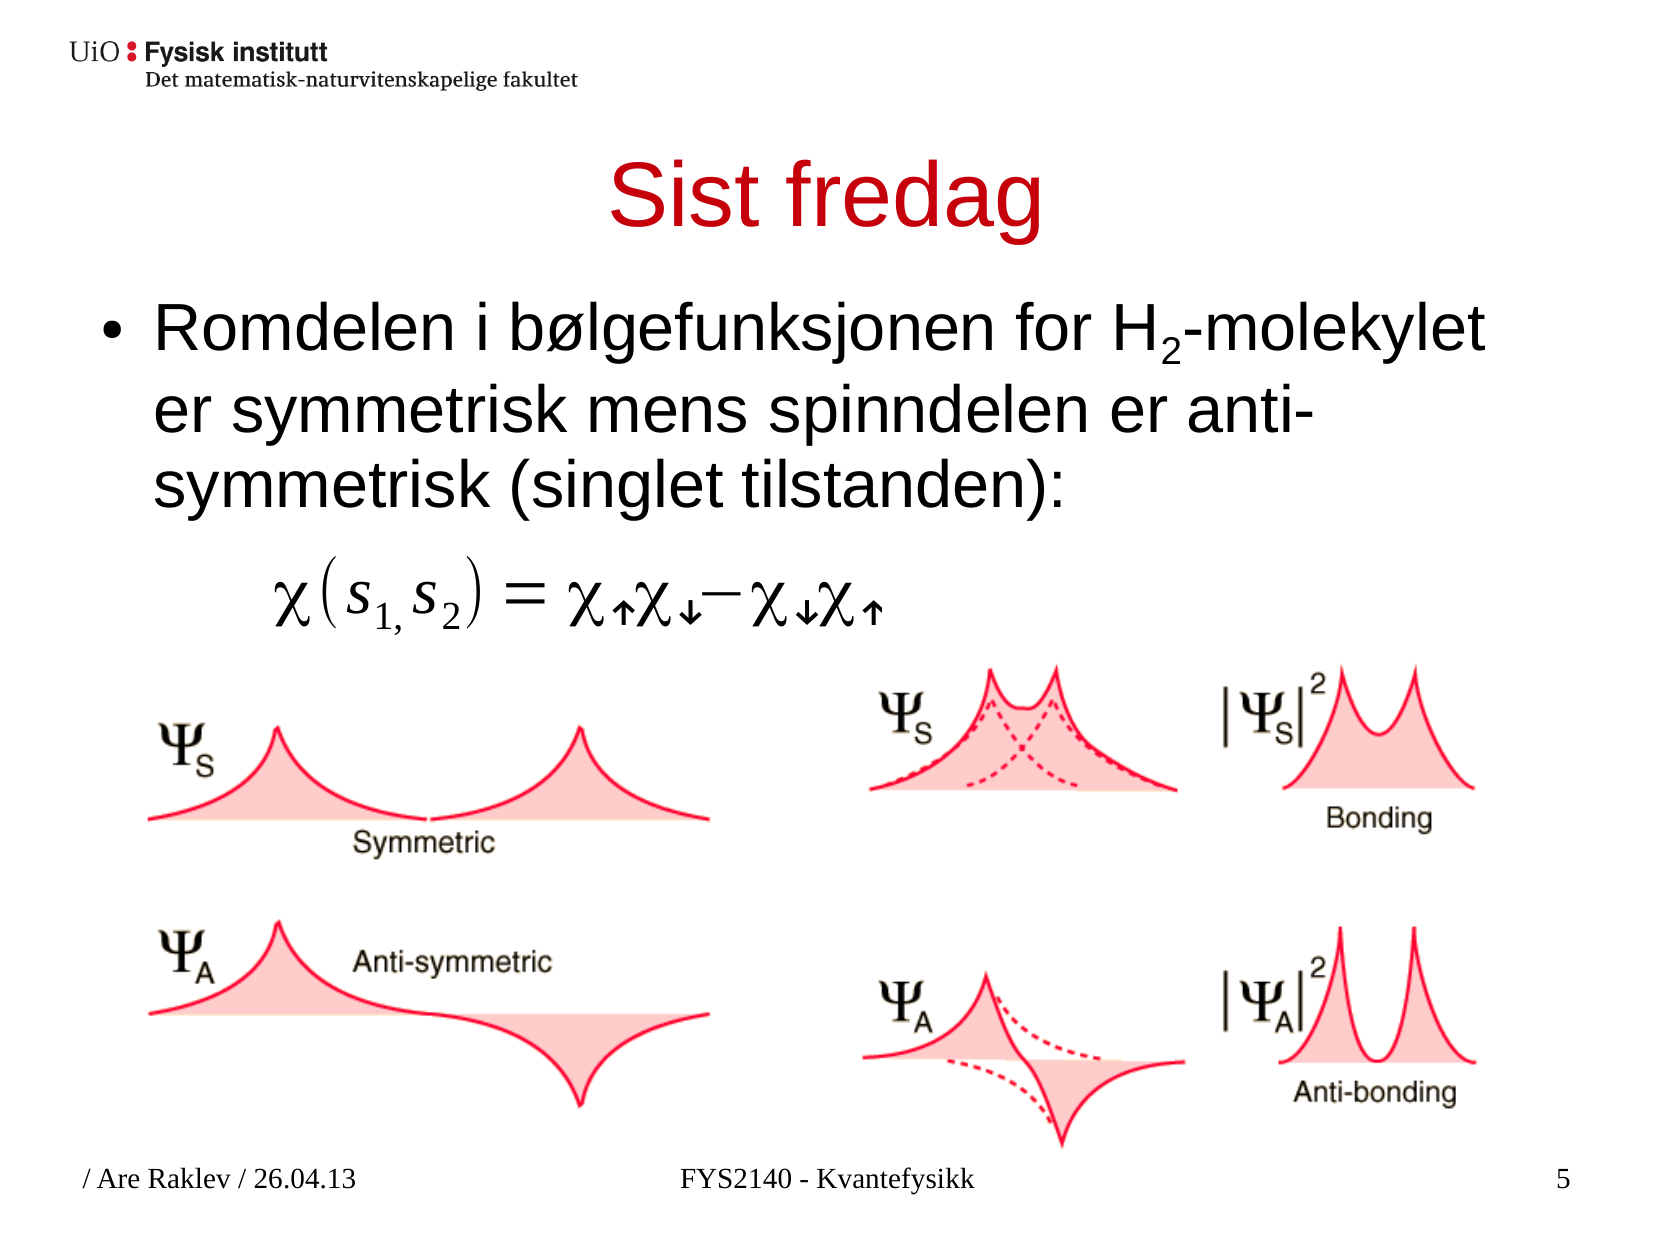

# Sist fredag
Romdelen i bølgefunksjonen for H2-molekylet er symmetrisk mens spinndelen er anti-symmetrisk (singlet tilstanden):
/ Are Raklev / 26.04.13
FYS2140 - Kvantefysikk
5